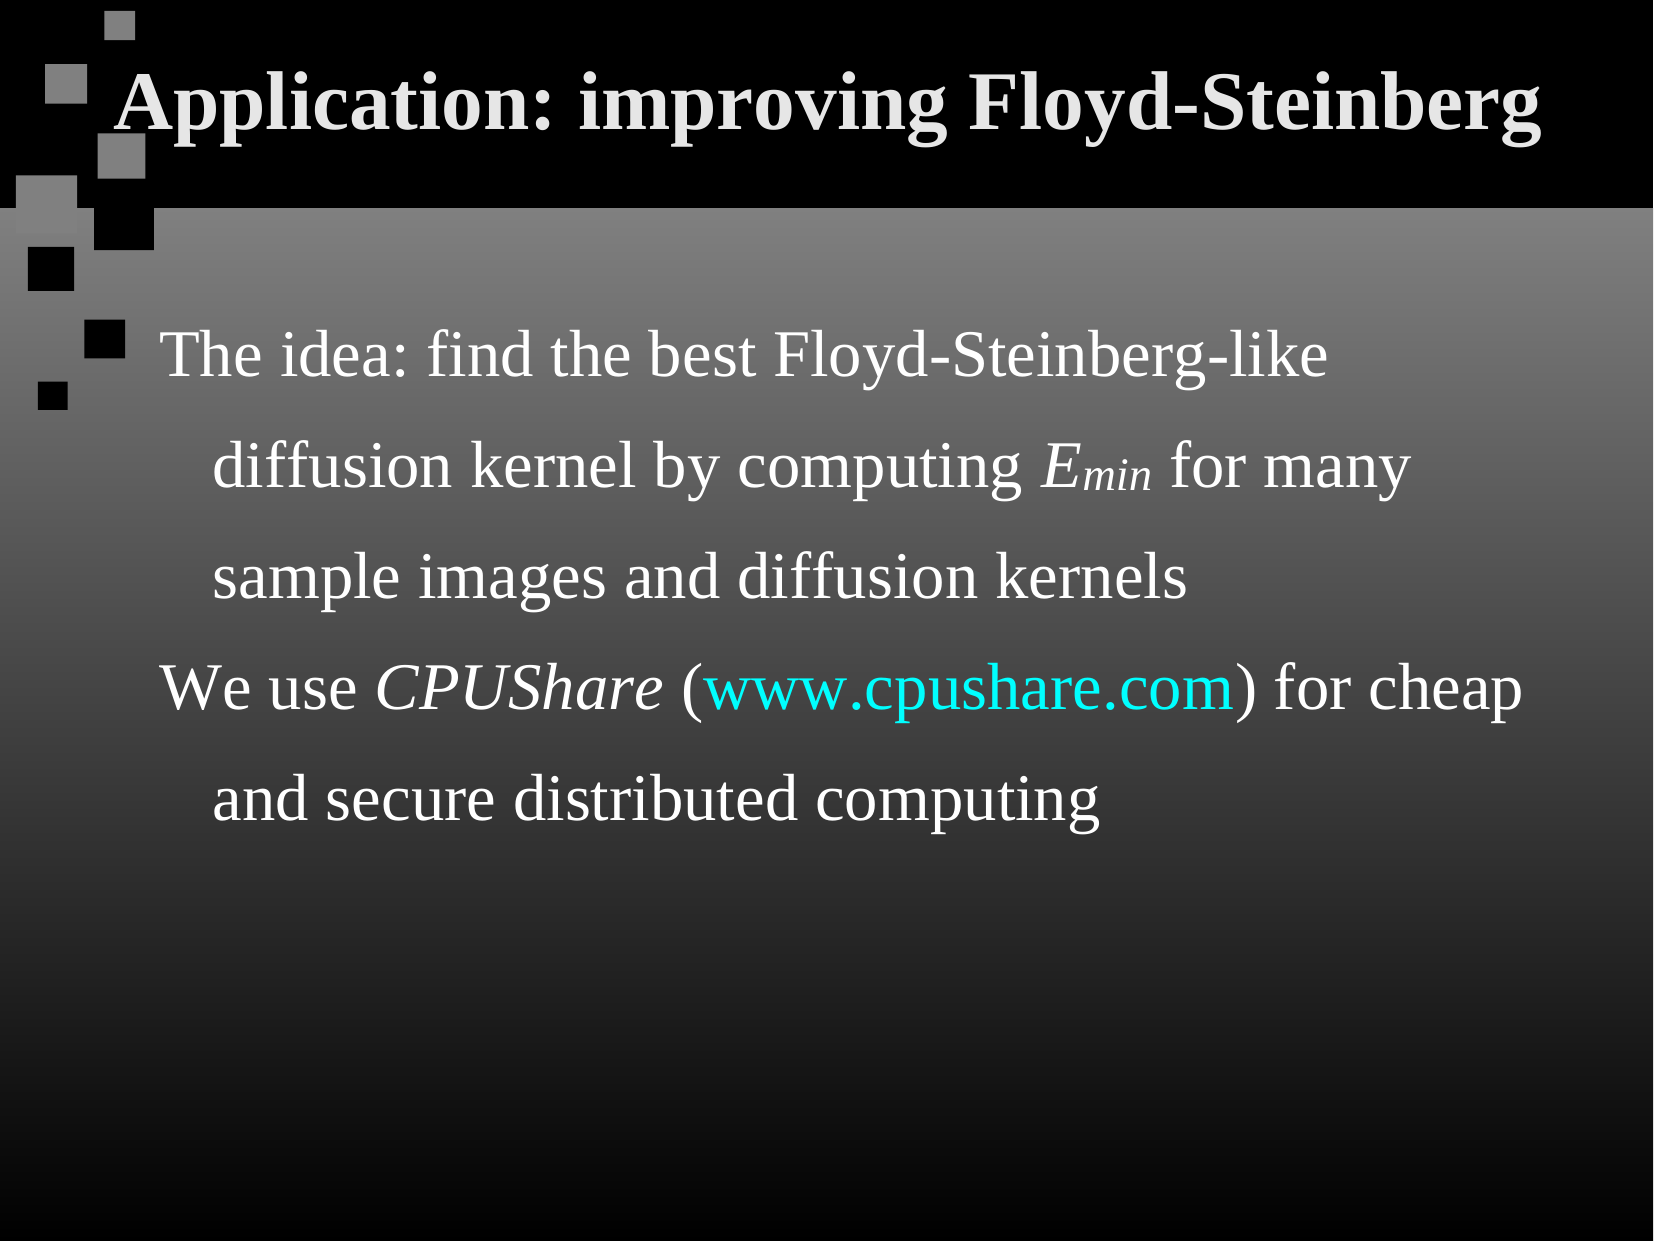

# Application: improving Floyd-Steinberg
The idea: find the best Floyd-Steinberg-like diffusion kernel by computing Emin for many sample images and diffusion kernels
We use CPUShare (www.cpushare.com) for cheap and secure distributed computing